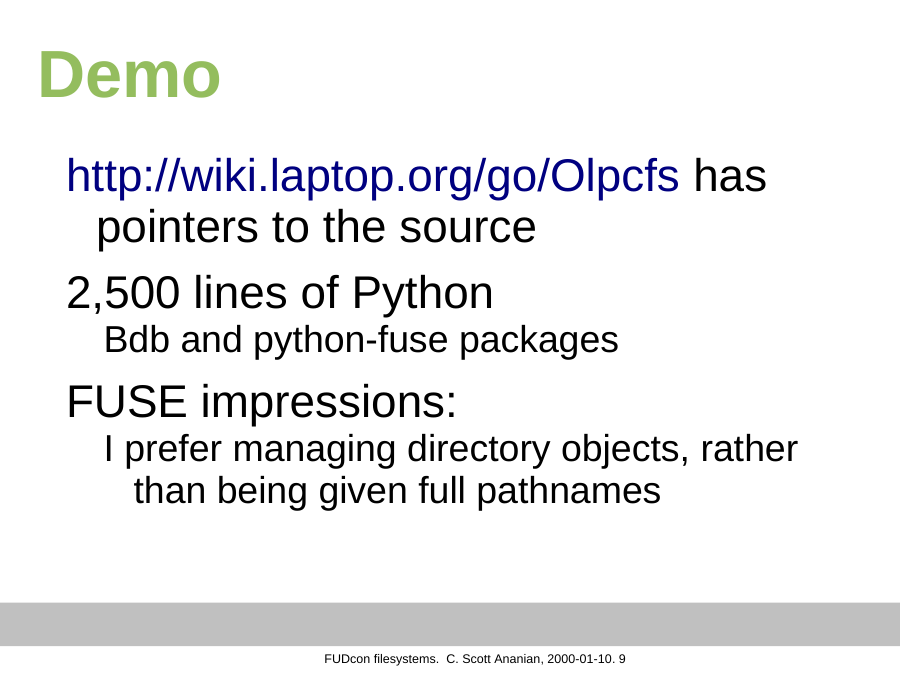

# Demo
http://wiki.laptop.org/go/Olpcfs has pointers to the source
2,500 lines of Python
Bdb and python-fuse packages
FUSE impressions:
I prefer managing directory objects, rather than being given full pathnames